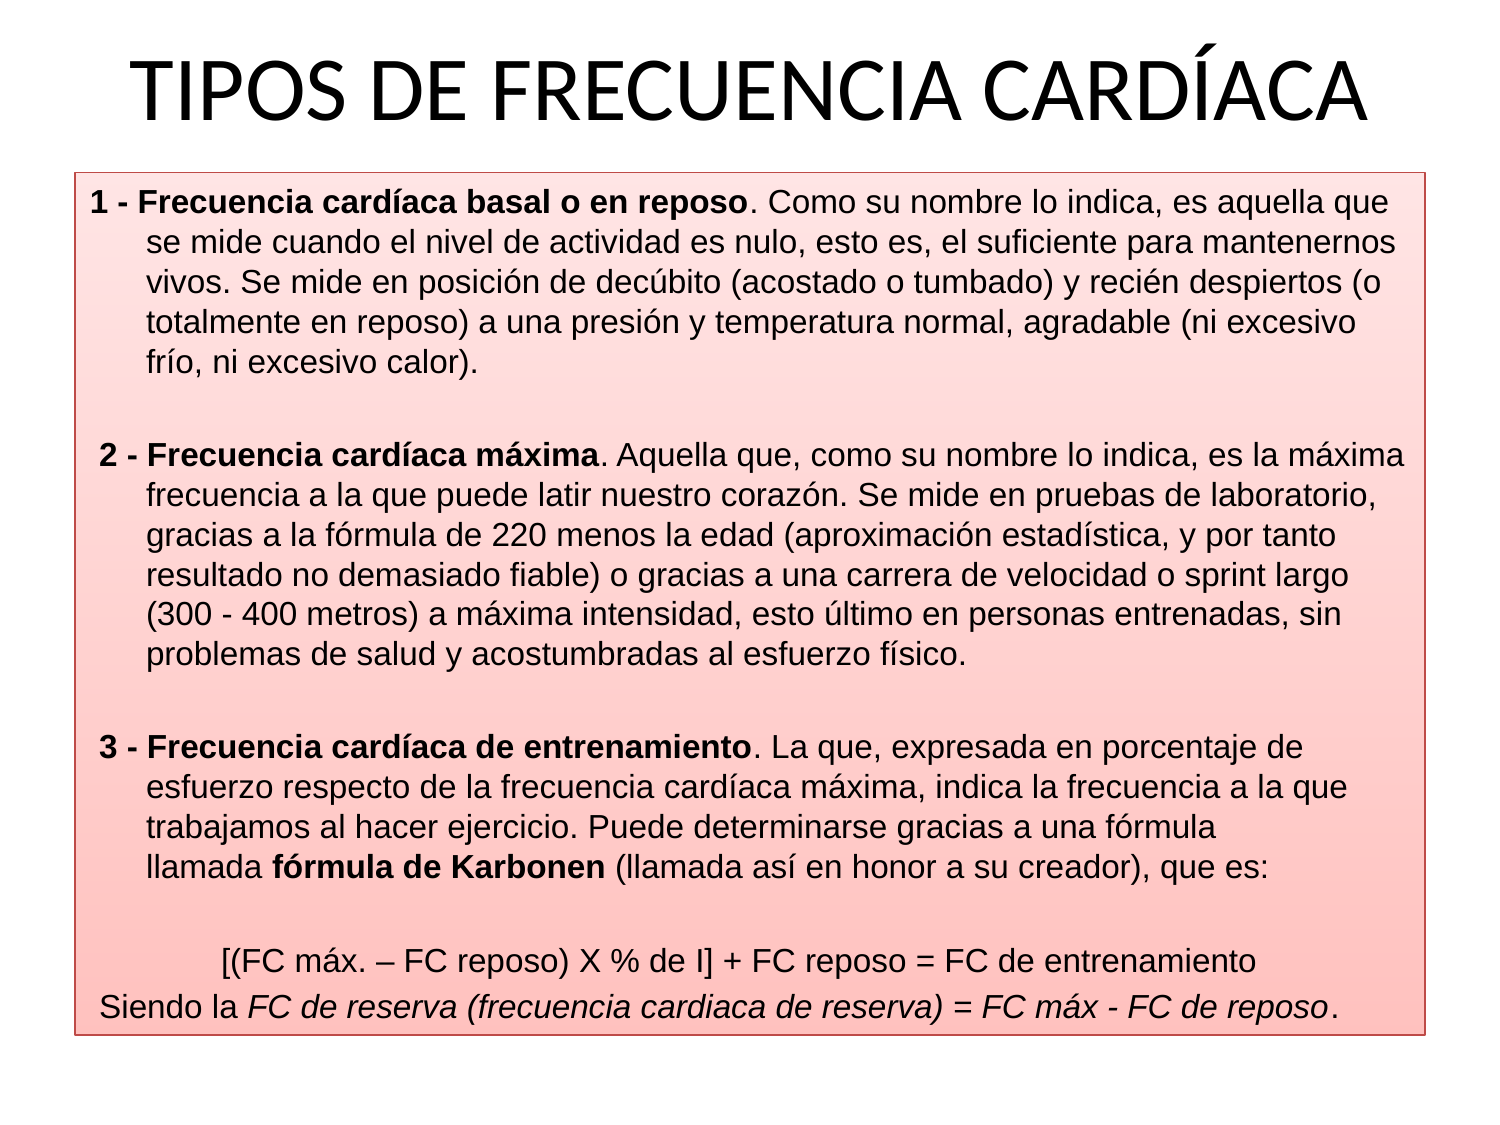

TIPOS DE FRECUENCIA CARDÍACA
1 - Frecuencia cardíaca basal o en reposo. Como su nombre lo indica, es aquella que se mide cuando el nivel de actividad es nulo, esto es, el suficiente para mantenernos vivos. Se mide en posición de decúbito (acostado o tumbado) y recién despiertos (o totalmente en reposo) a una presión y temperatura normal, agradable (ni excesivo frío, ni excesivo calor).
 2 - Frecuencia cardíaca máxima. Aquella que, como su nombre lo indica, es la máxima frecuencia a la que puede latir nuestro corazón. Se mide en pruebas de laboratorio, gracias a la fórmula de 220 menos la edad (aproximación estadística, y por tanto resultado no demasiado fiable) o gracias a una carrera de velocidad o sprint largo (300 - 400 metros) a máxima intensidad, esto último en personas entrenadas, sin problemas de salud y acostumbradas al esfuerzo físico.
 3 - Frecuencia cardíaca de entrenamiento. La que, expresada en porcentaje de esfuerzo respecto de la frecuencia cardíaca máxima, indica la frecuencia a la que trabajamos al hacer ejercicio. Puede determinarse gracias a una fórmula llamada fórmula de Karbonen (llamada así en honor a su creador), que es:
		[(FC máx. – FC reposo) X % de I] + FC reposo = FC de entrenamiento
 Siendo la FC de reserva (frecuencia cardiaca de reserva) = FC máx - FC de reposo.